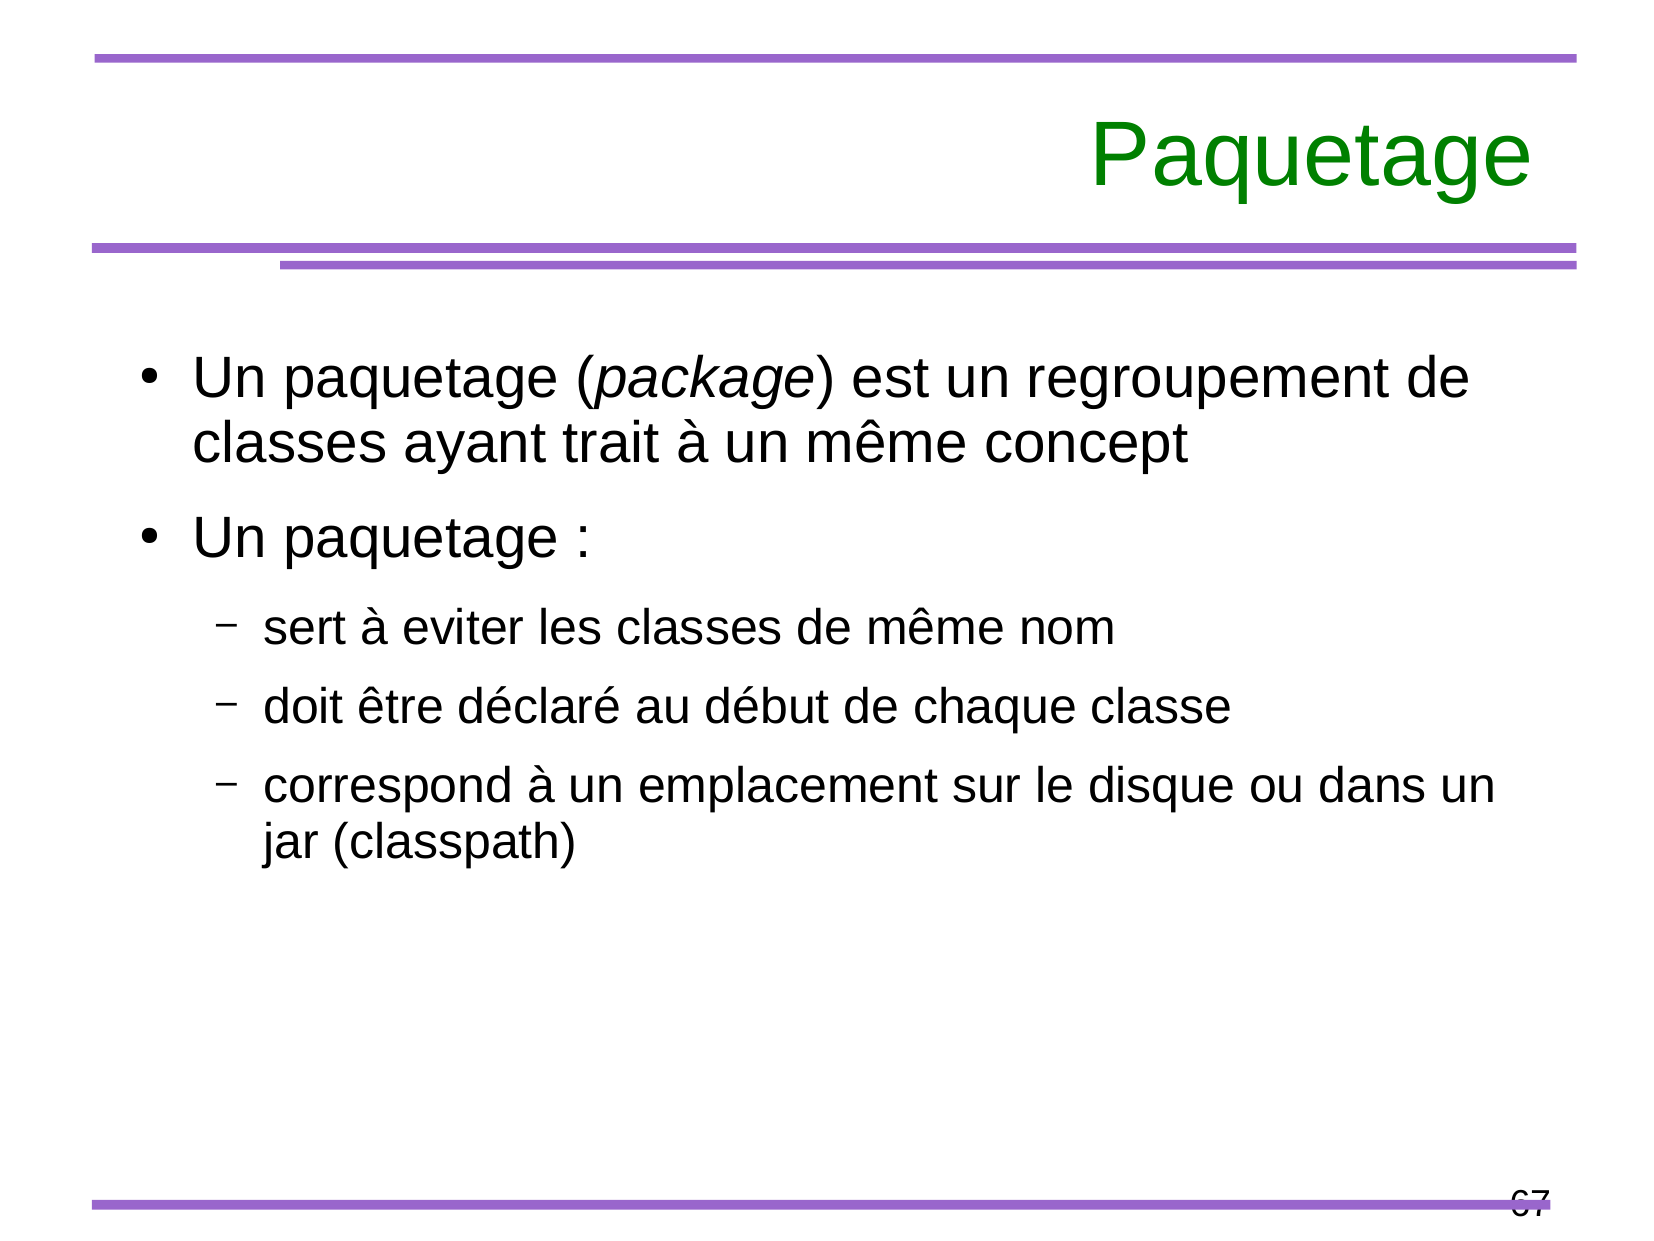

# Paquetage
Un paquetage (package) est un regroupement de classes ayant trait à un même concept
Un paquetage :
sert à eviter les classes de même nom
doit être déclaré au début de chaque classe
correspond à un emplacement sur le disque ou dans un jar (classpath)